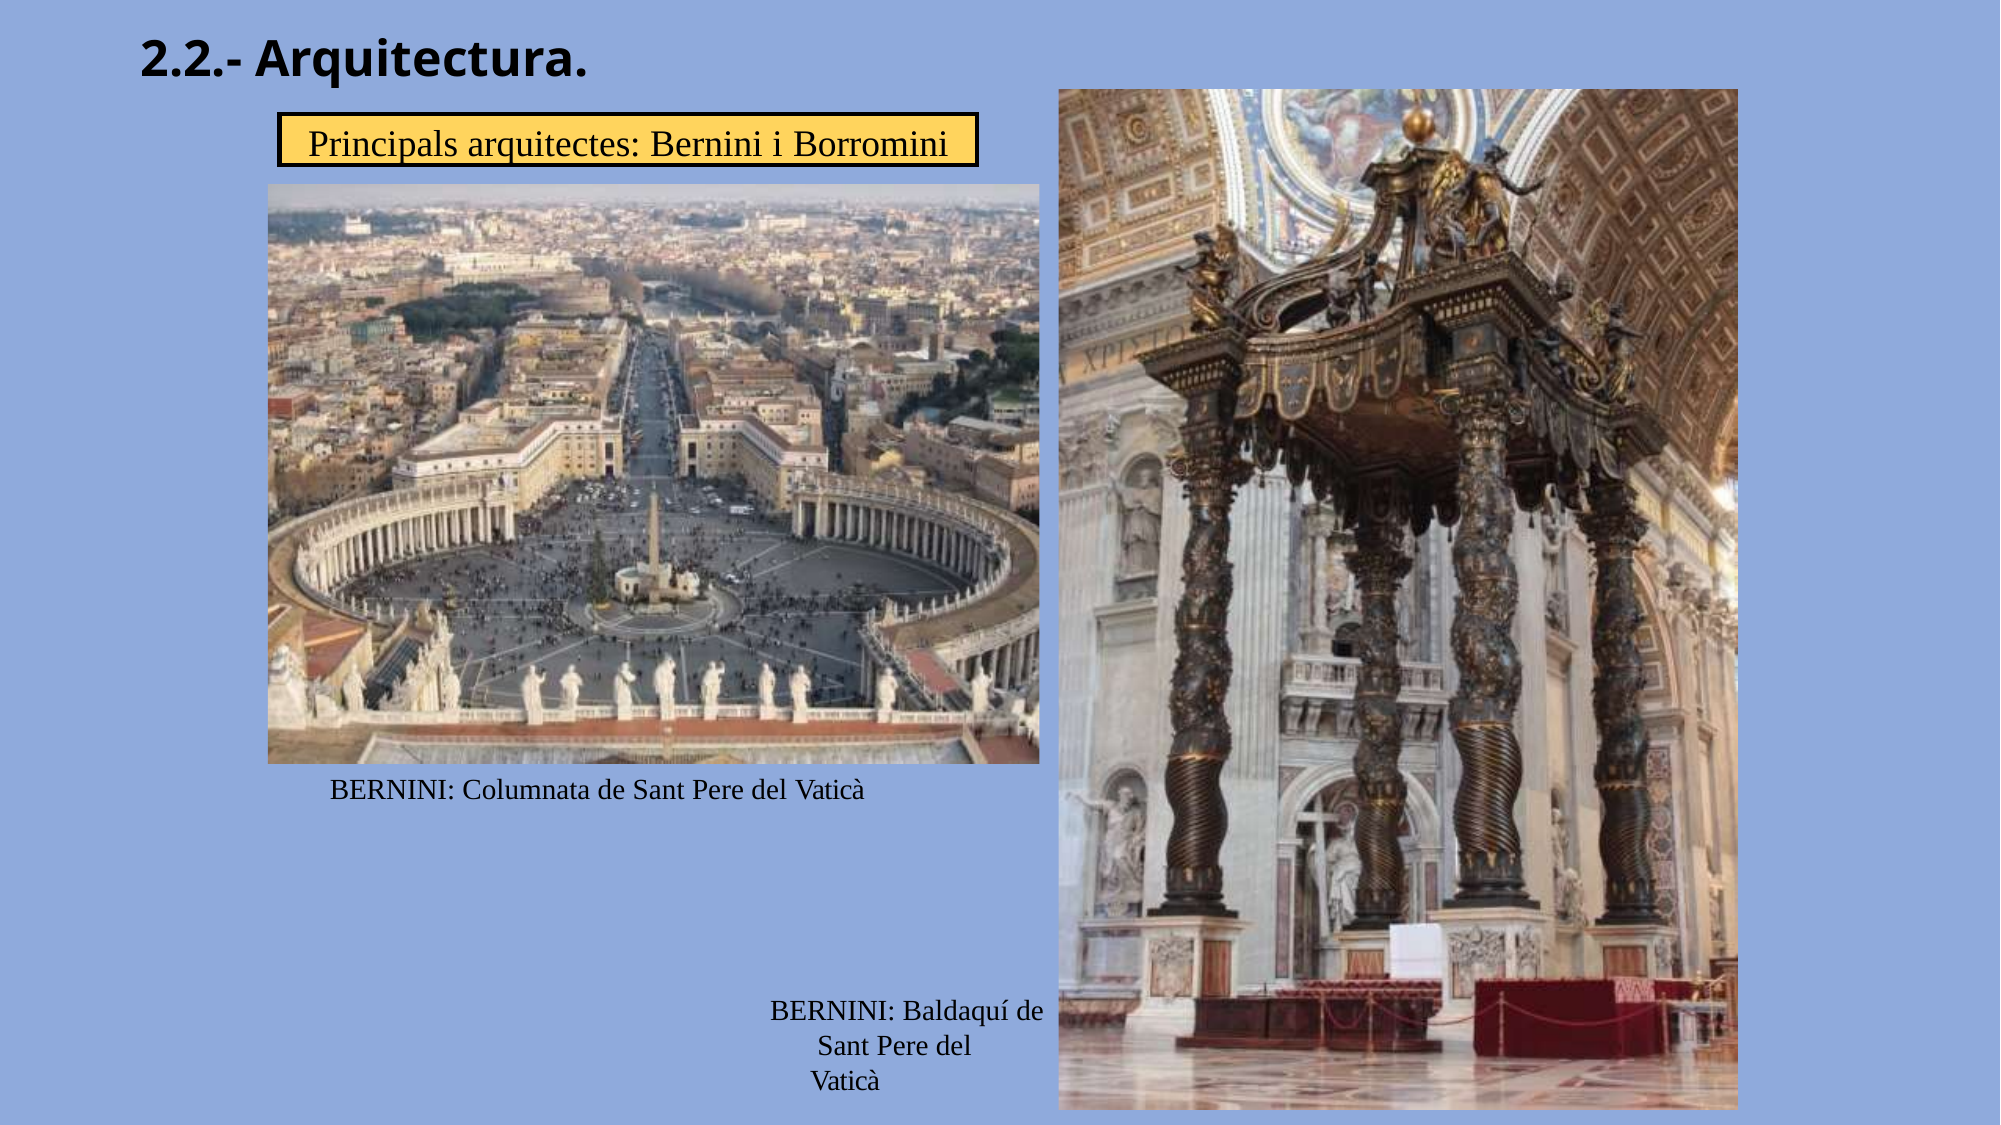

# 2.2.- Arquitectura.
Principals arquitectes: Bernini i Borromini
BERNINI: Columnata de Sant Pere del Vaticà
BERNINI: Baldaquí de Sant Pere del Vaticà